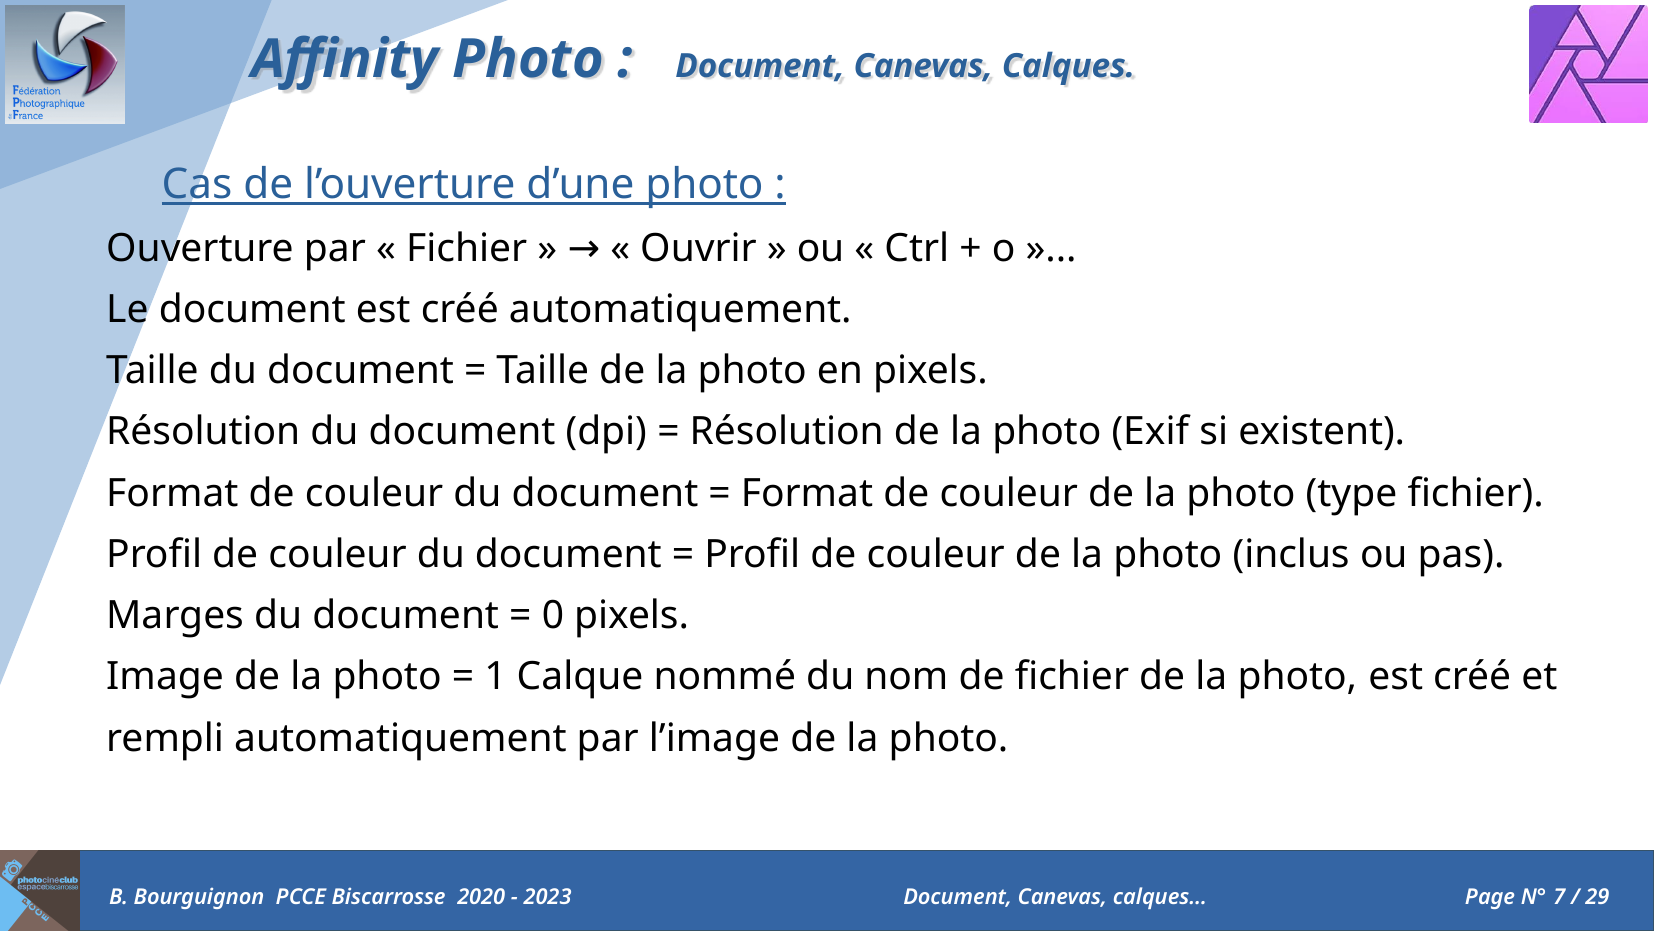

# Cas de l’ouverture d’une photo :
Ouverture par « Fichier » → « Ouvrir » ou « Ctrl + o »...
Le document est créé automatiquement.
Taille du document = Taille de la photo en pixels.
Résolution du document (dpi) = Résolution de la photo (Exif si existent).
Format de couleur du document = Format de couleur de la photo (type fichier).
Profil de couleur du document = Profil de couleur de la photo (inclus ou pas).
Marges du document = 0 pixels.
Image de la photo = 1 Calque nommé du nom de fichier de la photo, est créé et rempli automatiquement par l’image de la photo.